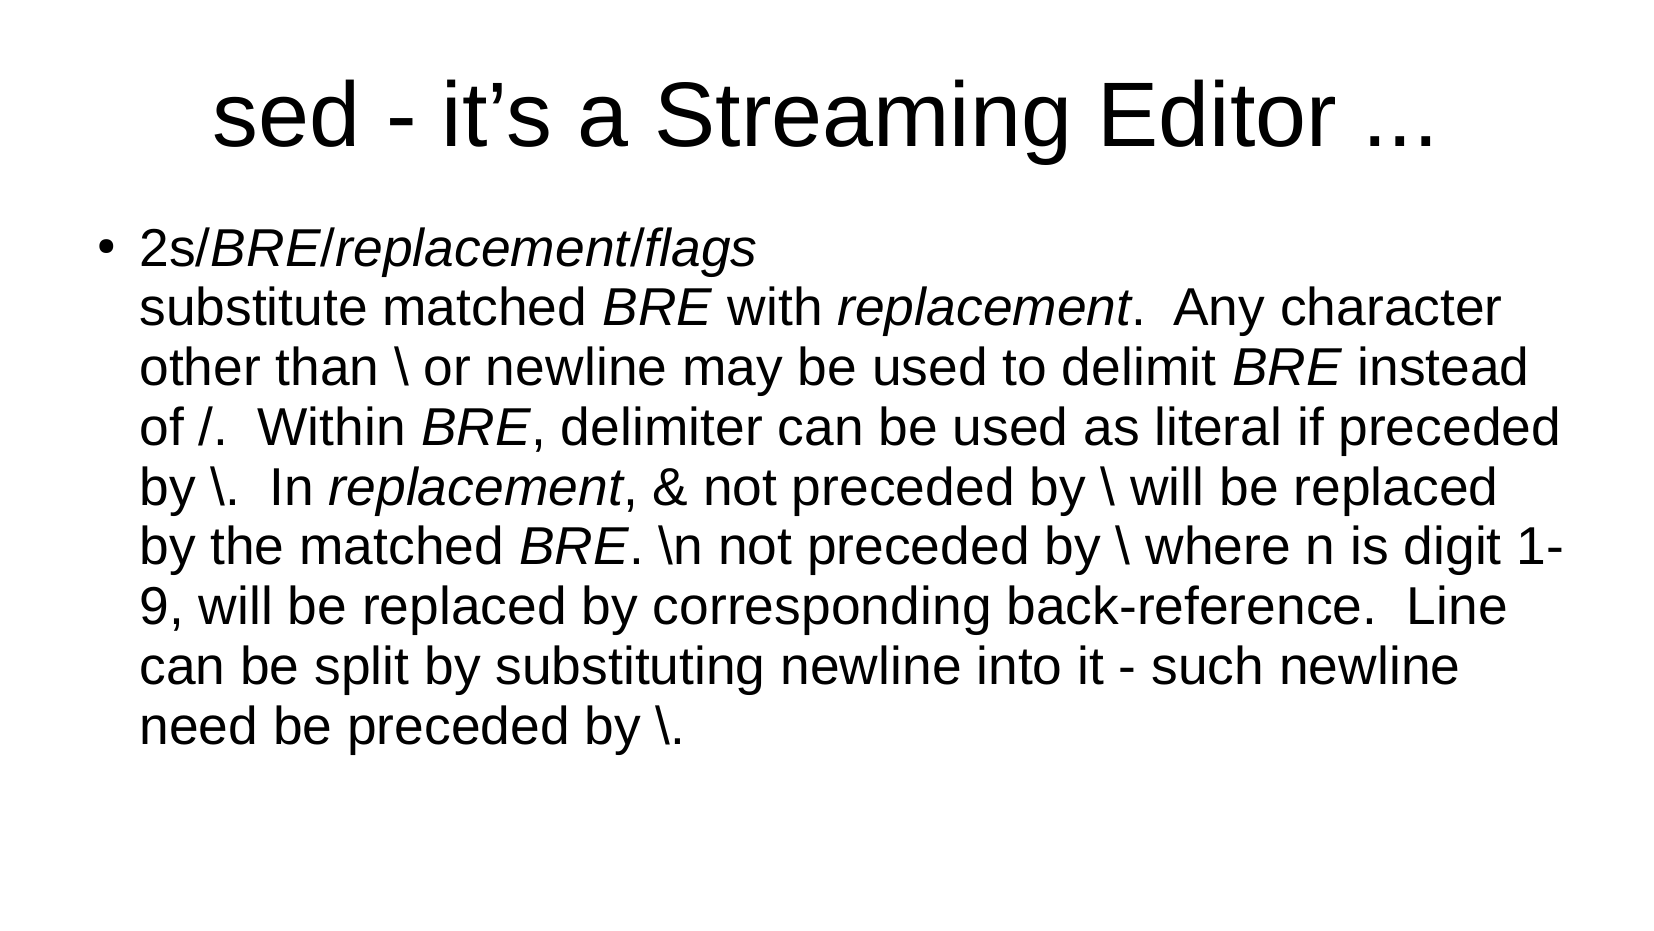

# sed - it’s a Streaming Editor ...
2s/BRE/replacement/flags
substitute matched BRE with replacement. Any character other than \ or newline may be used to delimit BRE instead of /. Within BRE, delimiter can be used as literal if preceded by \. In replacement, & not preceded by \ will be replaced by the matched BRE. \n not preceded by \ where n is digit 1-9, will be replaced by corresponding back-reference. Line can be split by substituting newline into it - such newline need be preceded by \.